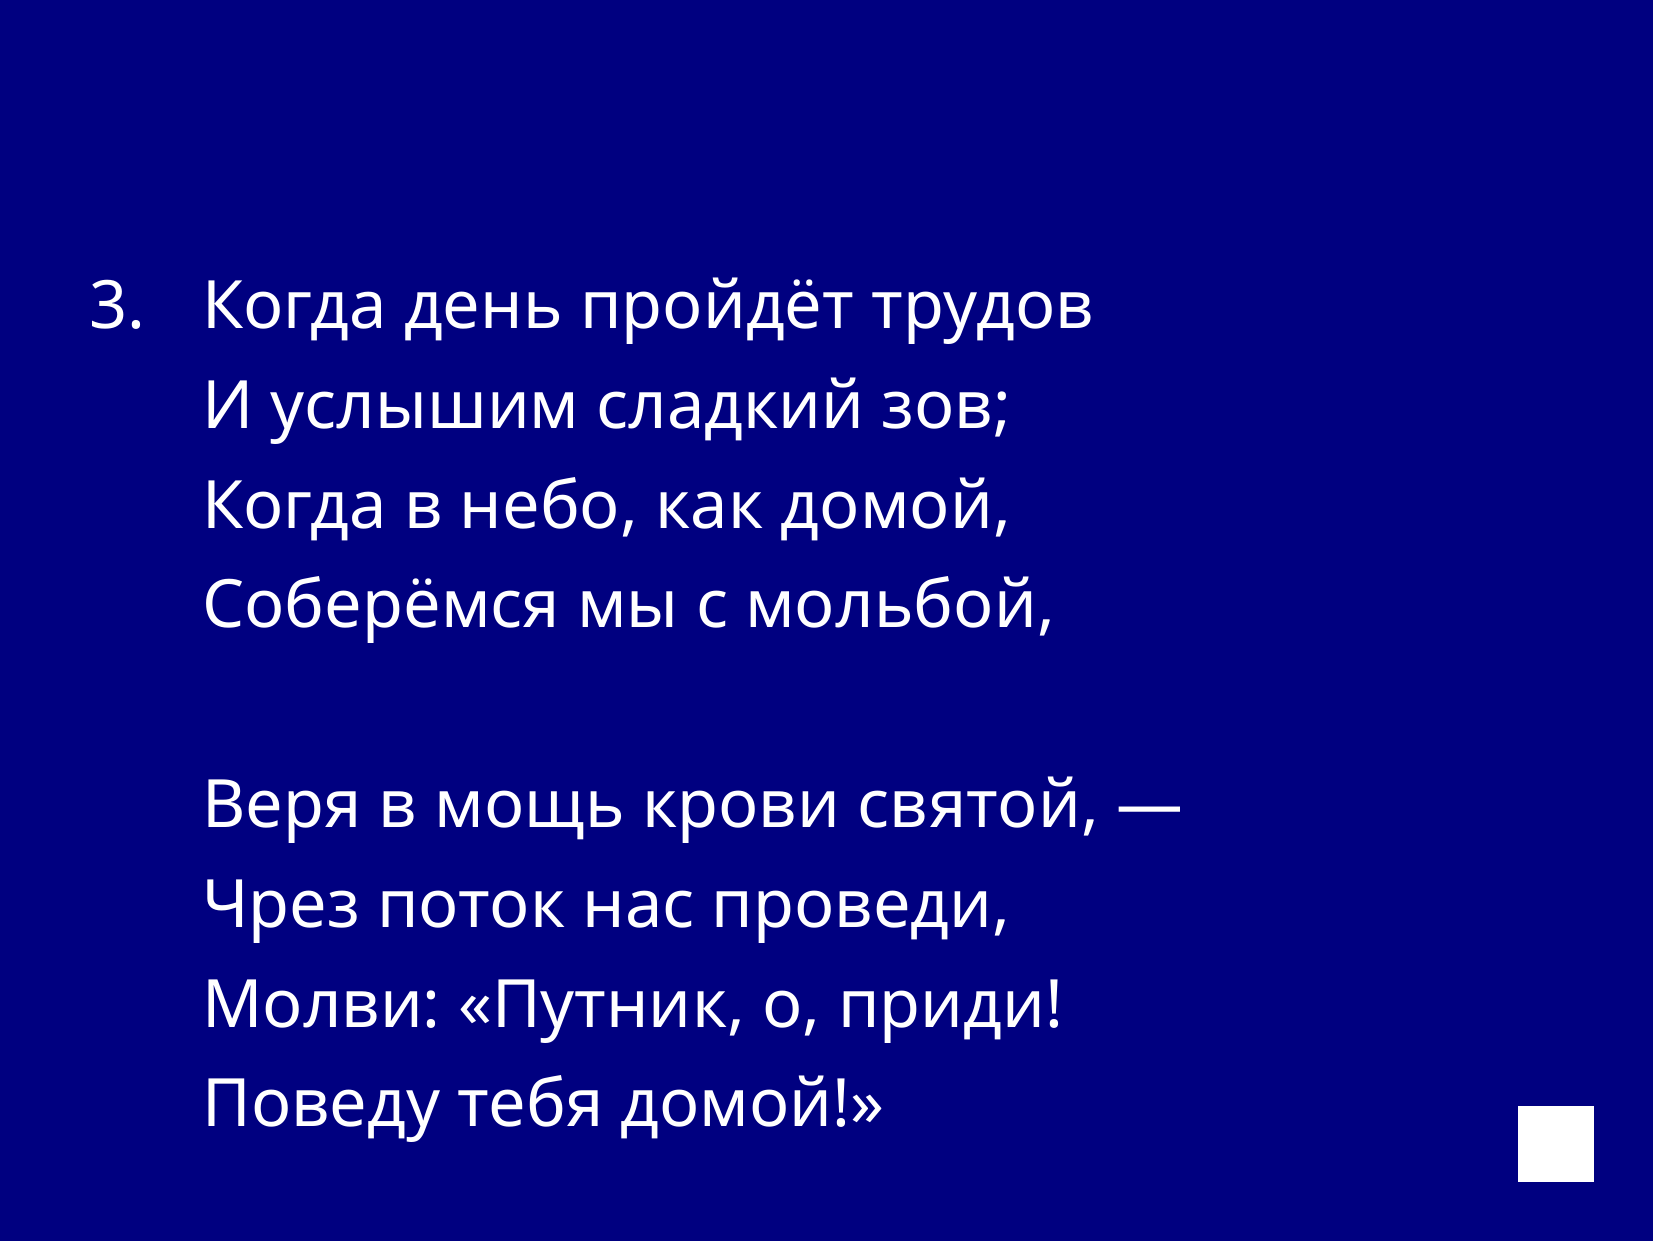

3.	Когда день пройдёт трудов
	И услышим сладкий зов;
	Когда в небо, как домой,
	Соберёмся мы с мольбой,
	Веря в мощь крови святой, —
	Чрез поток нас проведи,
	Молви: «Путник, о, приди!
	Поведу тебя домой!»